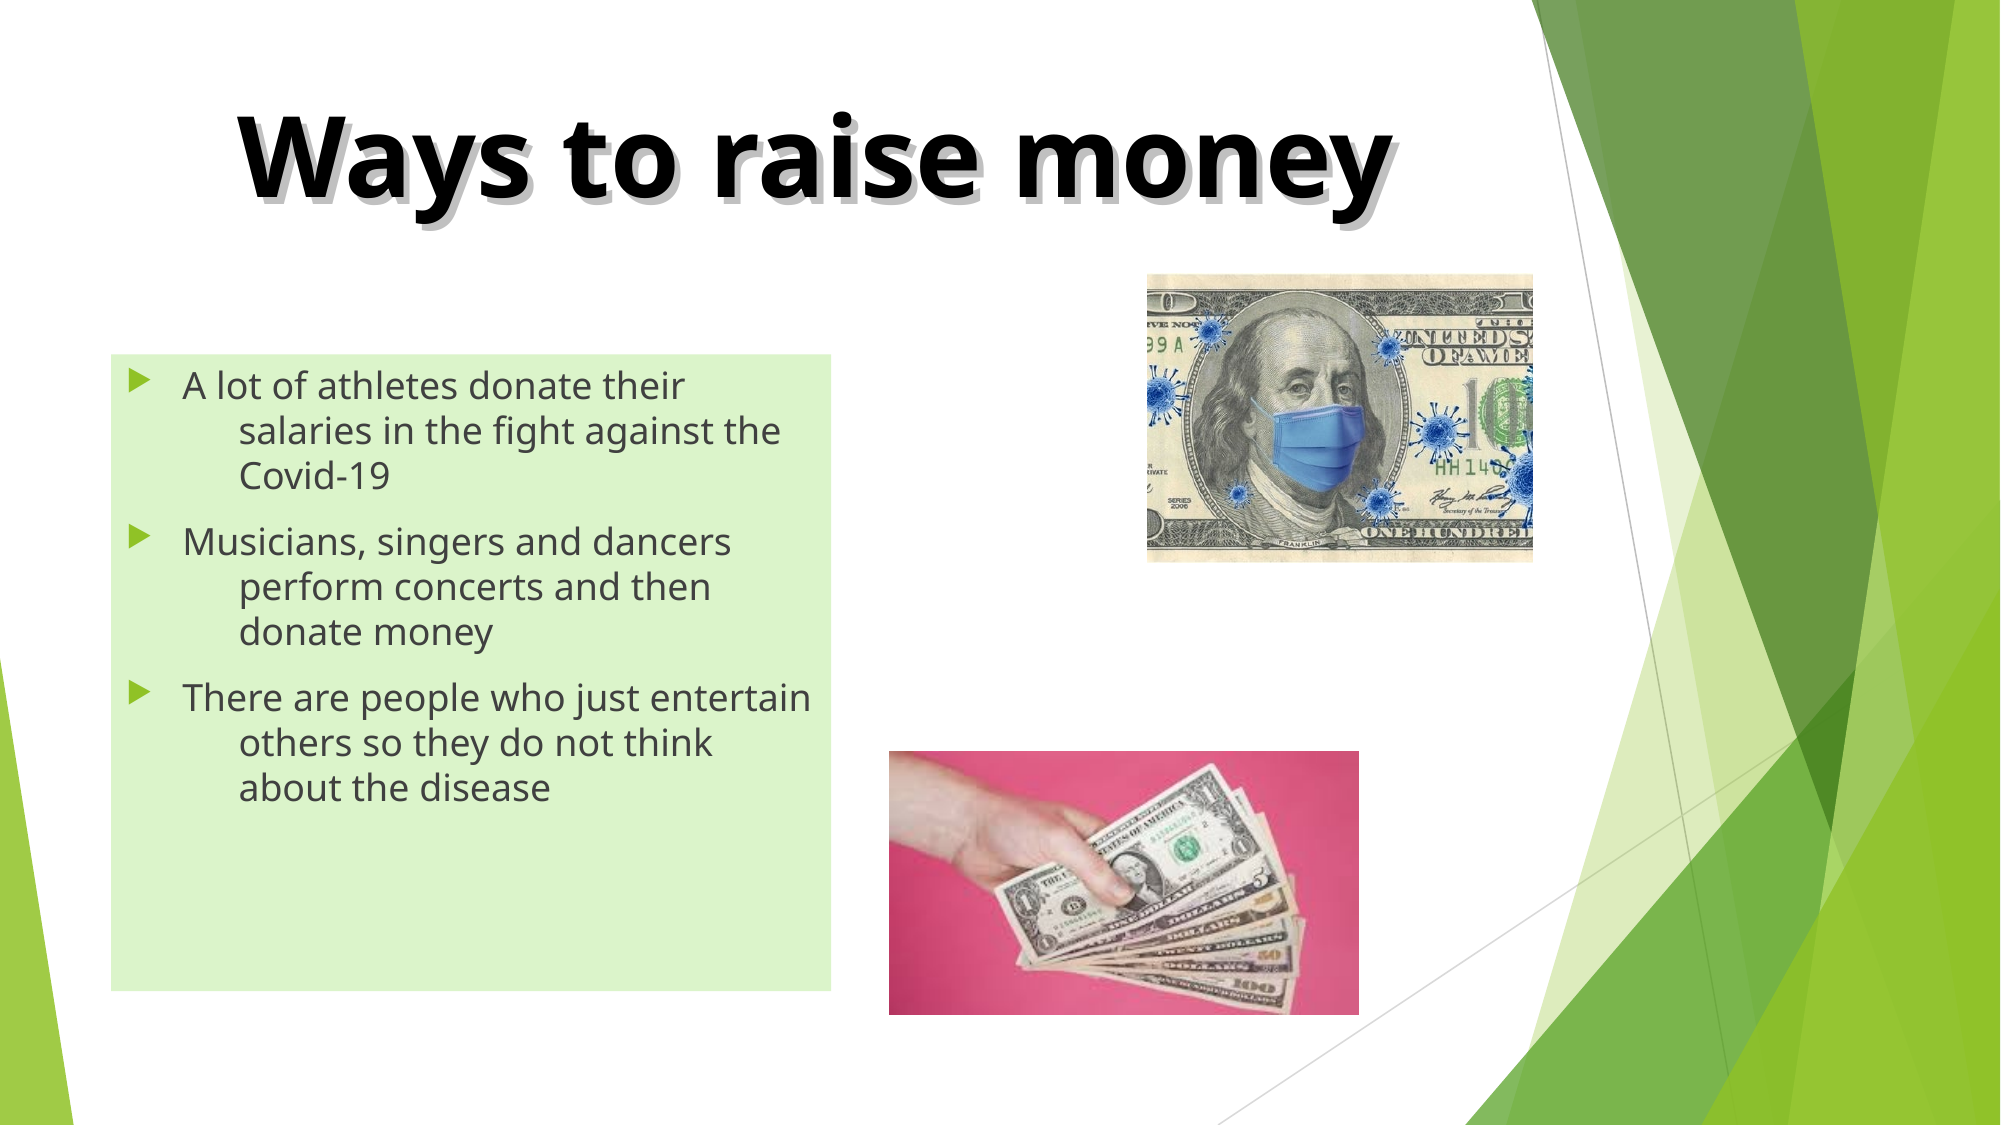

Ways to raise money
# A lot of athletes donate their salaries in the fight against the Covid-19
Musicians, singers and dancers perform concerts and then donate money
There are people who just entertain others so they do not think about the disease